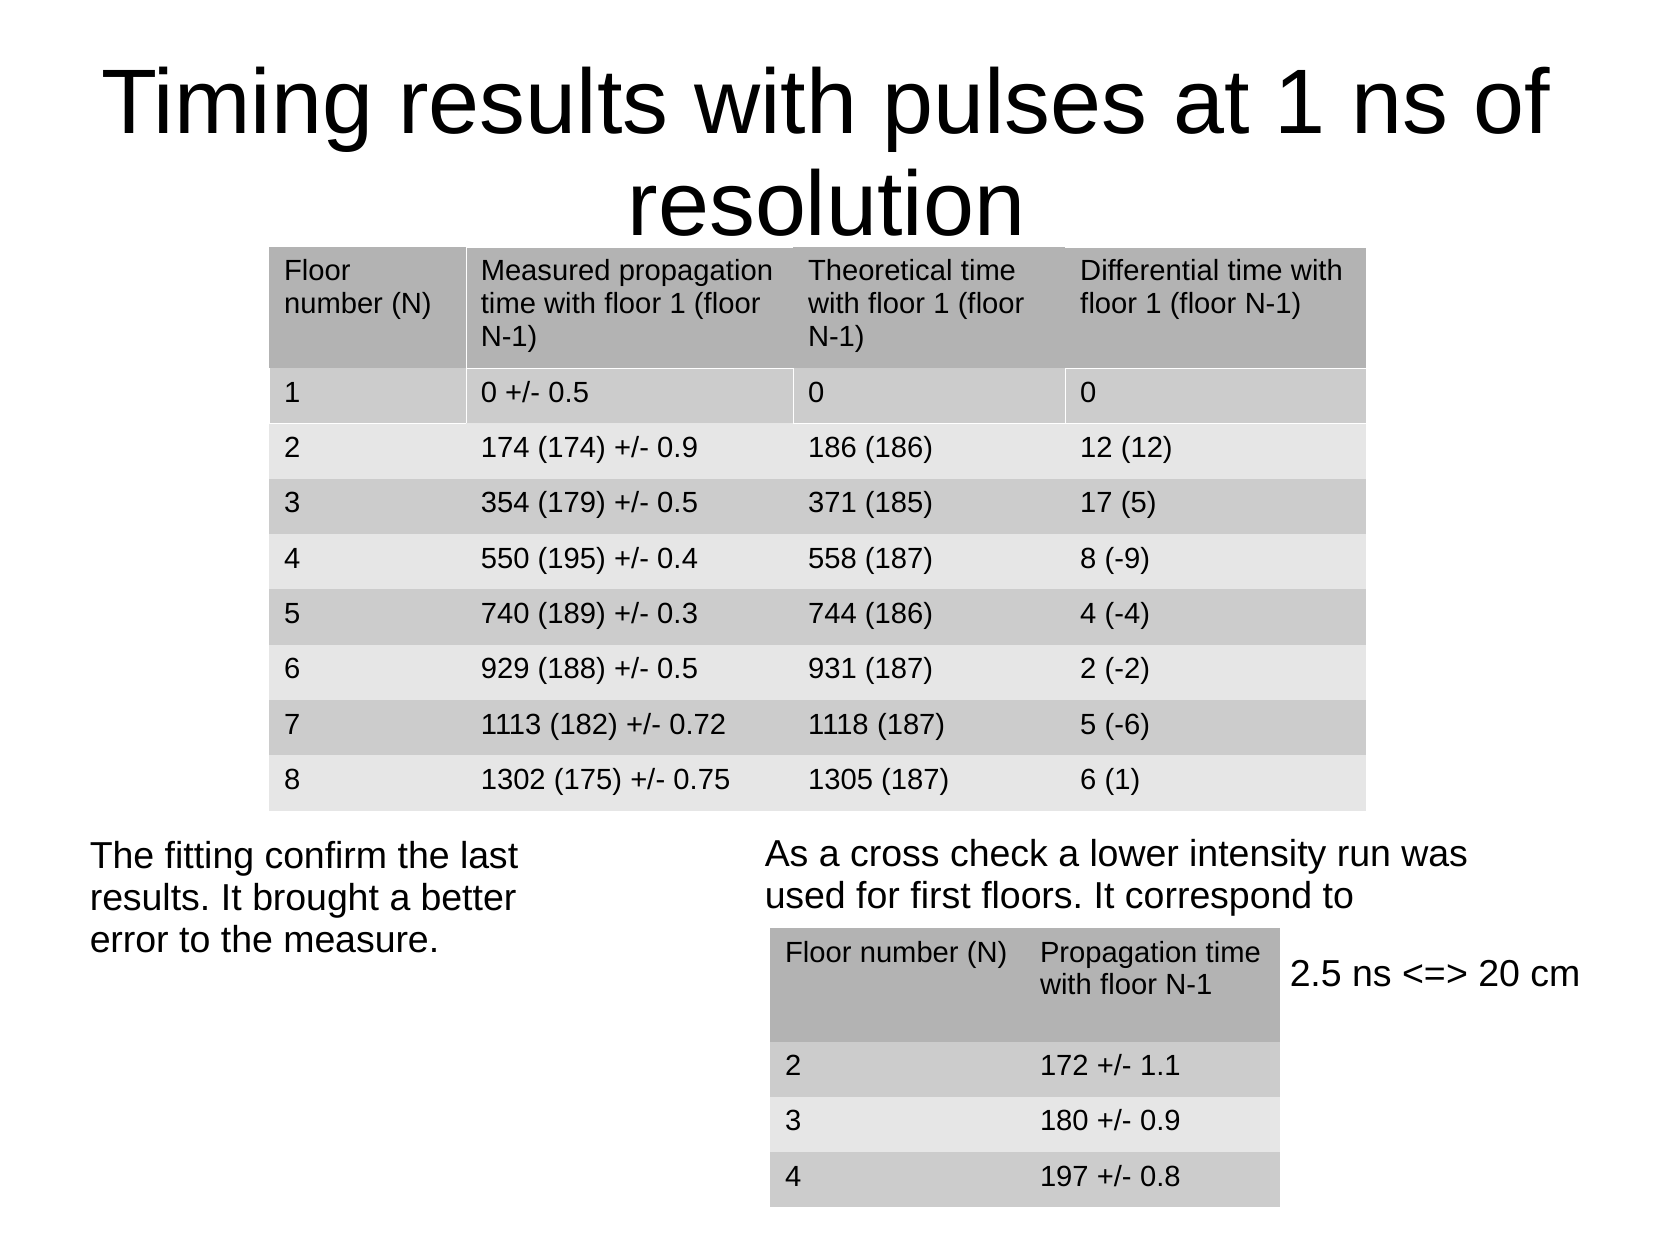

# Timing results with pulses at 1 ns of resolution
| Floor number (N) | Measured propagation time with floor 1 (floor N-1) | Theoretical time with floor 1 (floor N-1) | Differential time with floor 1 (floor N-1) |
| --- | --- | --- | --- |
| 1 | 0 +/- 0.5 | 0 | 0 |
| 2 | 174 (174) +/- 0.9 | 186 (186) | 12 (12) |
| 3 | 354 (179) +/- 0.5 | 371 (185) | 17 (5) |
| 4 | 550 (195) +/- 0.4 | 558 (187) | 8 (-9) |
| 5 | 740 (189) +/- 0.3 | 744 (186) | 4 (-4) |
| 6 | 929 (188) +/- 0.5 | 931 (187) | 2 (-2) |
| 7 | 1113 (182) +/- 0.72 | 1118 (187) | 5 (-6) |
| 8 | 1302 (175) +/- 0.75 | 1305 (187) | 6 (1) |
As a cross check a lower intensity run was used for first floors. It correspond to
The fitting confirm the last results. It brought a better error to the measure.
| Floor number (N) | Propagation time with floor N-1 |
| --- | --- |
| 2 | 172 +/- 1.1 |
| 3 | 180 +/- 0.9 |
| 4 | 197 +/- 0.8 |
2.5 ns <=> 20 cm